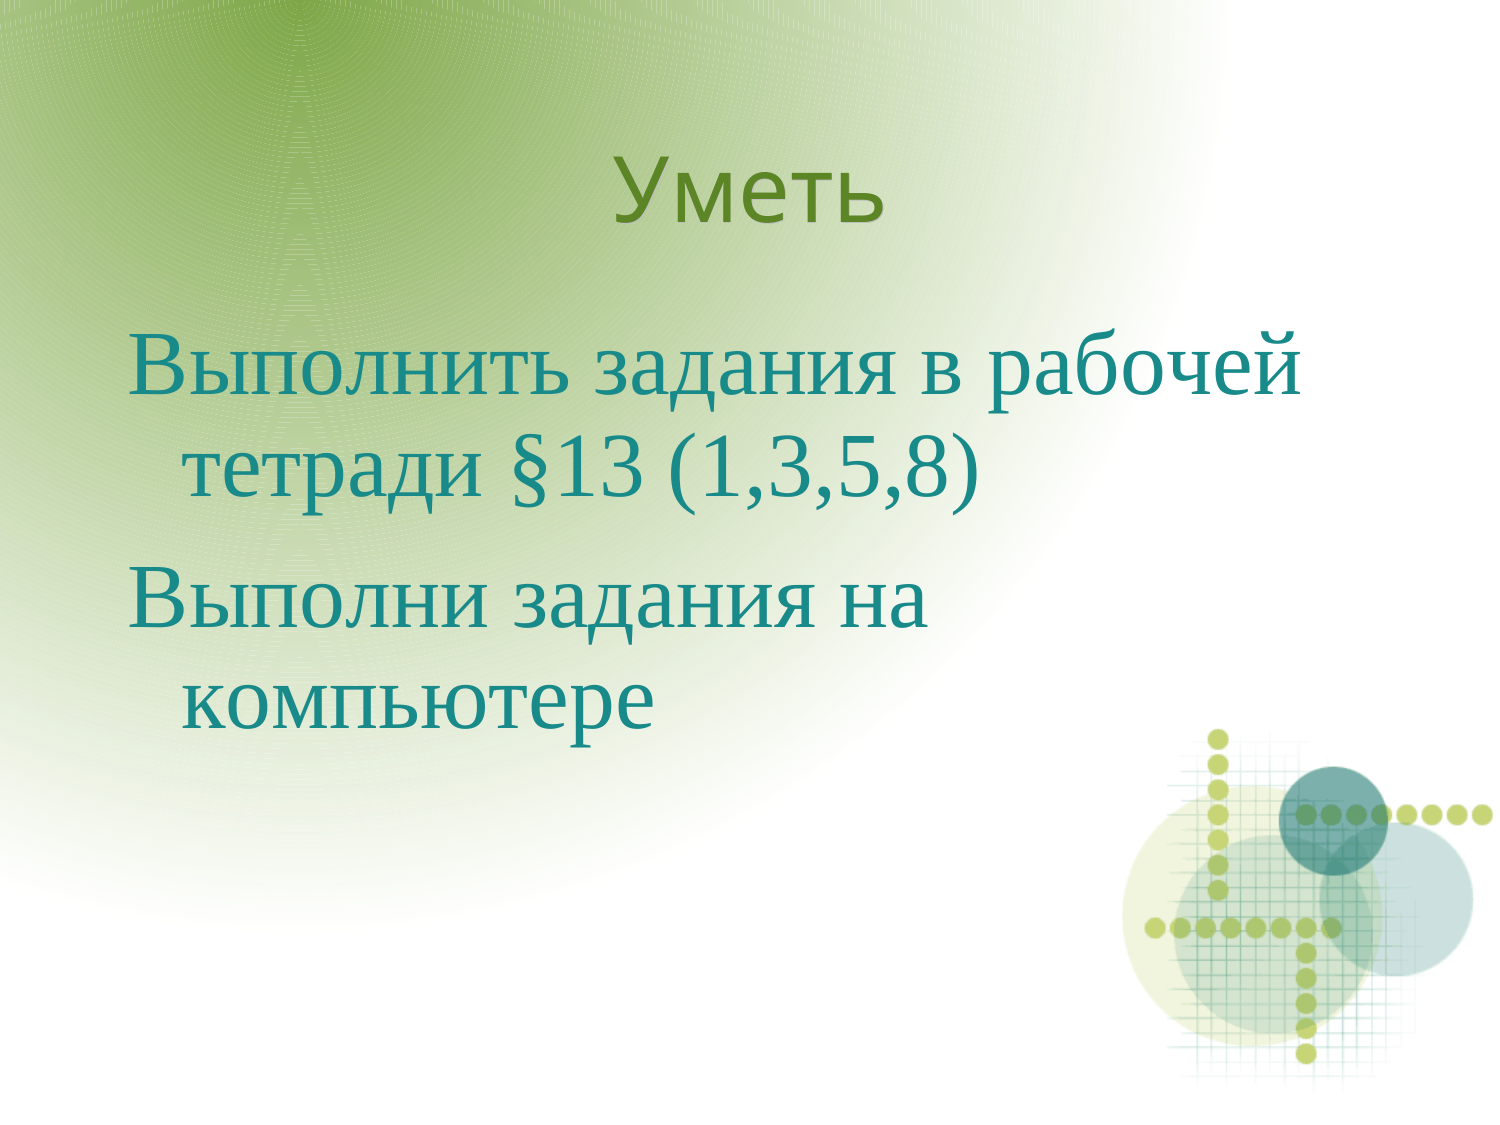

# Уметь
Выполнить задания в рабочей тетради §13 (1,3,5,8)
Выполни задания на компьютере